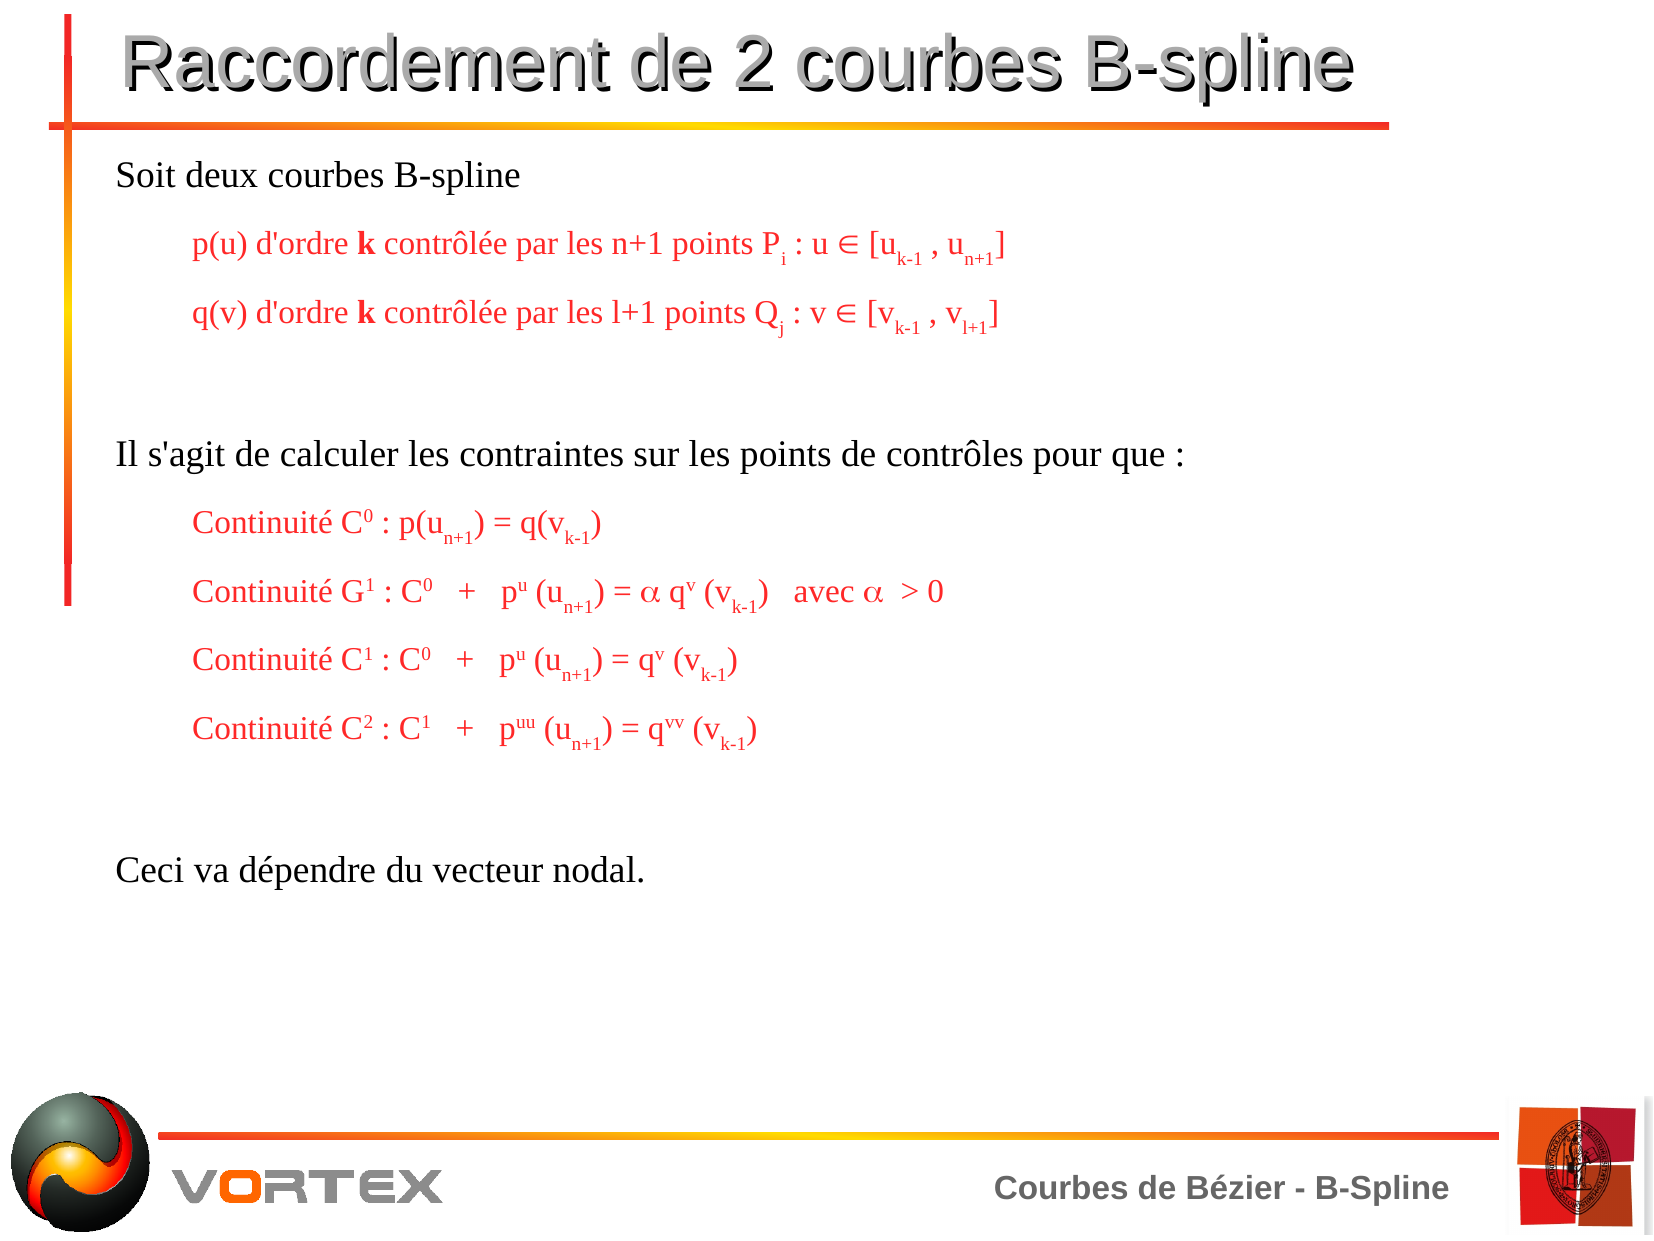

# Raccordement de 2 courbes B-spline
Soit deux courbes B-spline
p(u) d'ordre k contrôlée par les n+1 points Pi : u  [uk-1 , un+1]
q(v) d'ordre k contrôlée par les l+1 points Qj : v  [vk-1 , vl+1]
Il s'agit de calculer les contraintes sur les points de contrôles pour que :
Continuité C0 : p(un+1) = q(vk-1)
Continuité G1 : C0 + pu (un+1) =  qv (vk-1) avec  > 0
Continuité C1 : C0 + pu (un+1) = qv (vk-1)
Continuité C2 : C1 + puu (un+1) = qvv (vk-1)
Ceci va dépendre du vecteur nodal.